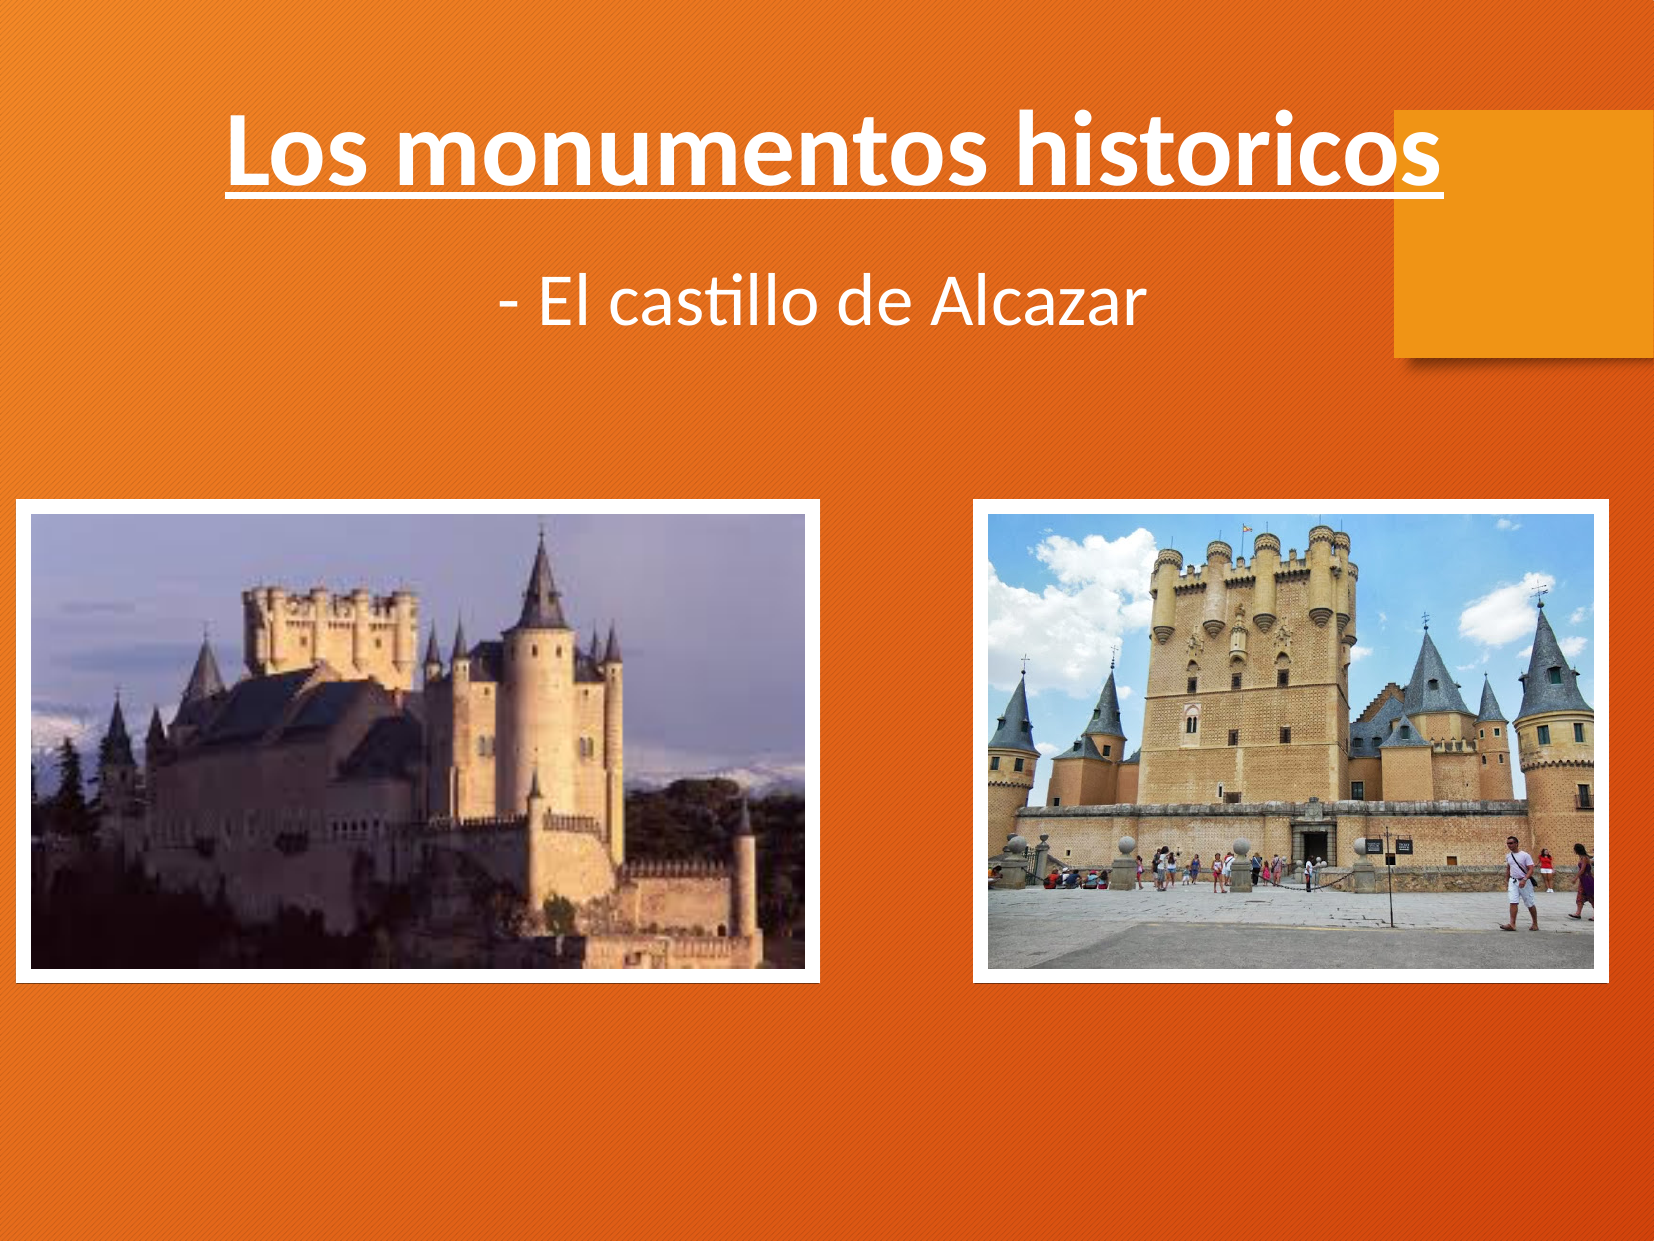

Los monumentos historicos
- El castillo de Alcazar